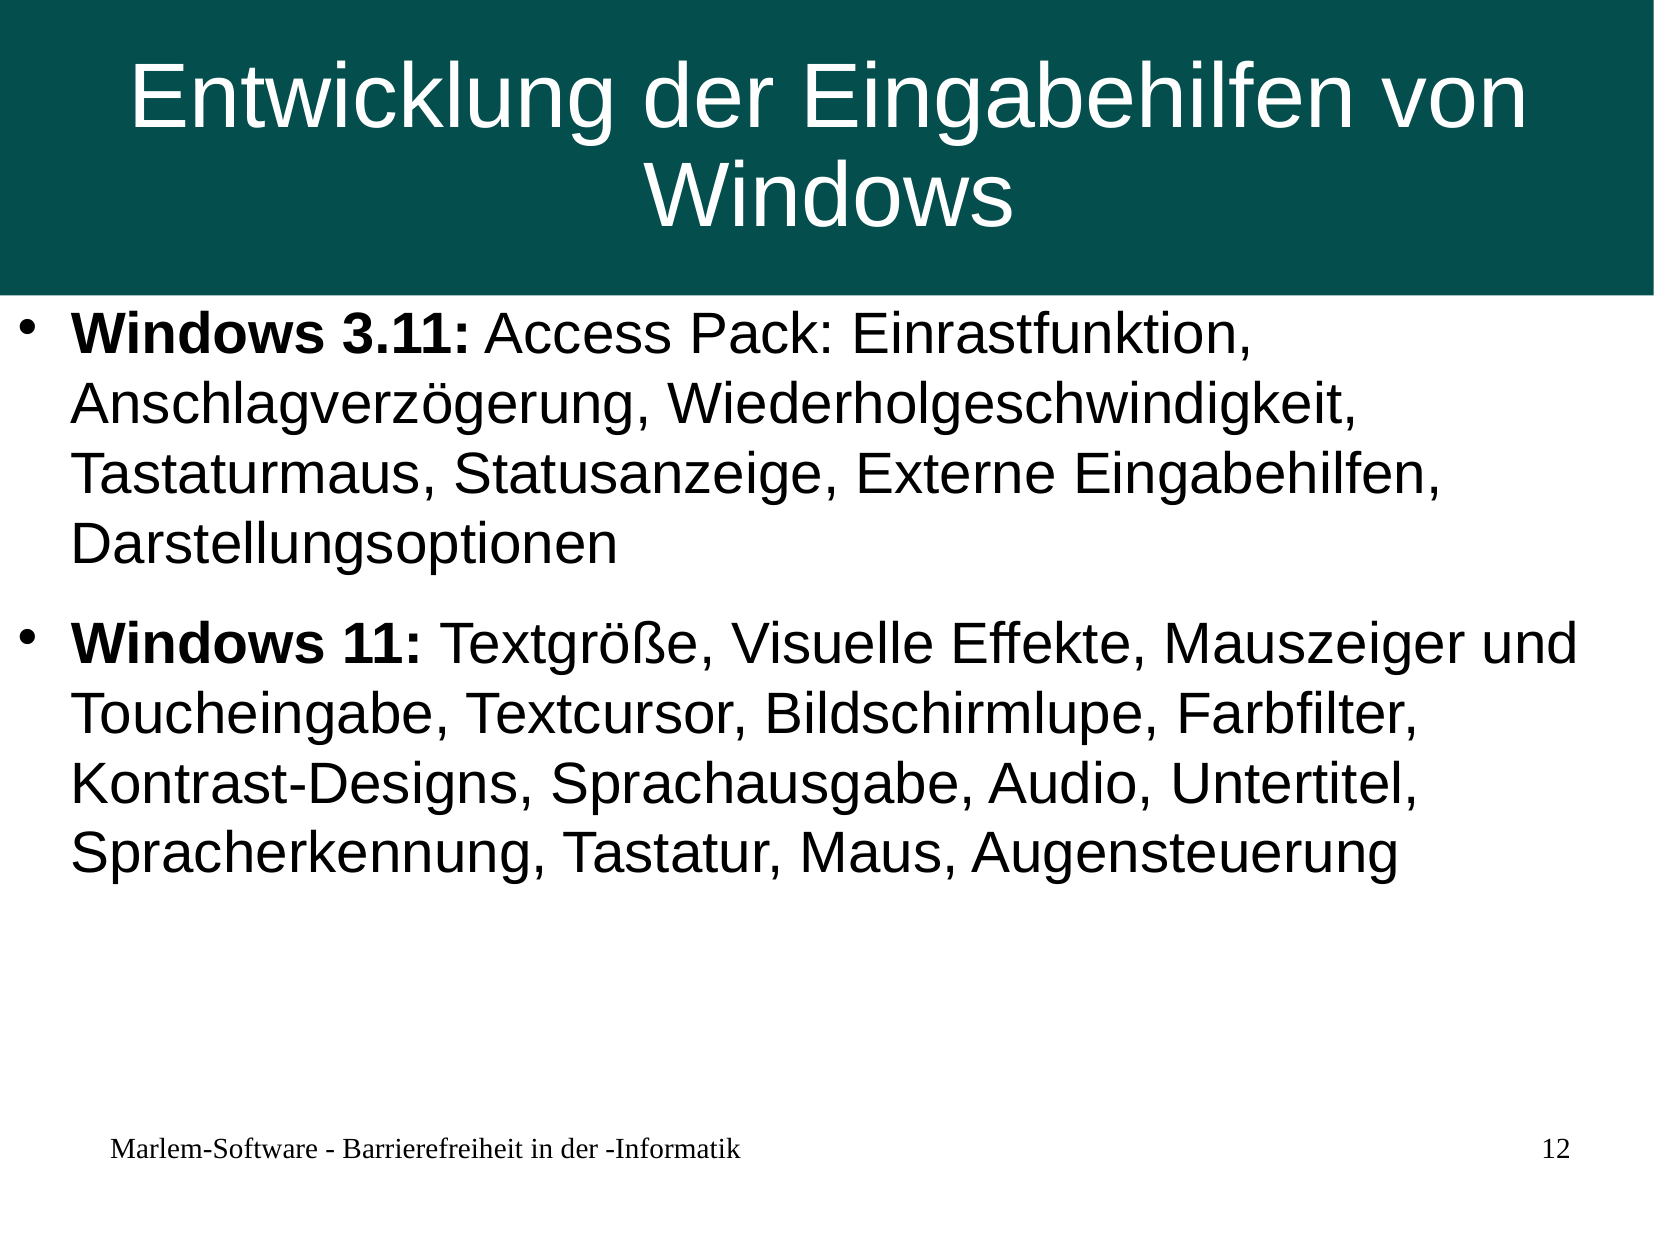

# Entwicklung der Eingabehilfen von Windows
Windows 3.11: Access Pack: Einrastfunktion, Anschlagverzögerung, Wiederholgeschwindigkeit, Tastaturmaus, Statusanzeige, Externe Eingabehilfen, Darstellungsoptionen
Windows 11: Textgröße, Visuelle Effekte, Mauszeiger und Toucheingabe, Textcursor, Bildschirmlupe, Farbfilter, Kontrast-Designs, Sprachausgabe, Audio, Untertitel, Spracherkennung, Tastatur, Maus, Augensteuerung
Marlem-Software - Barrierefreiheit in der -Informatik
12